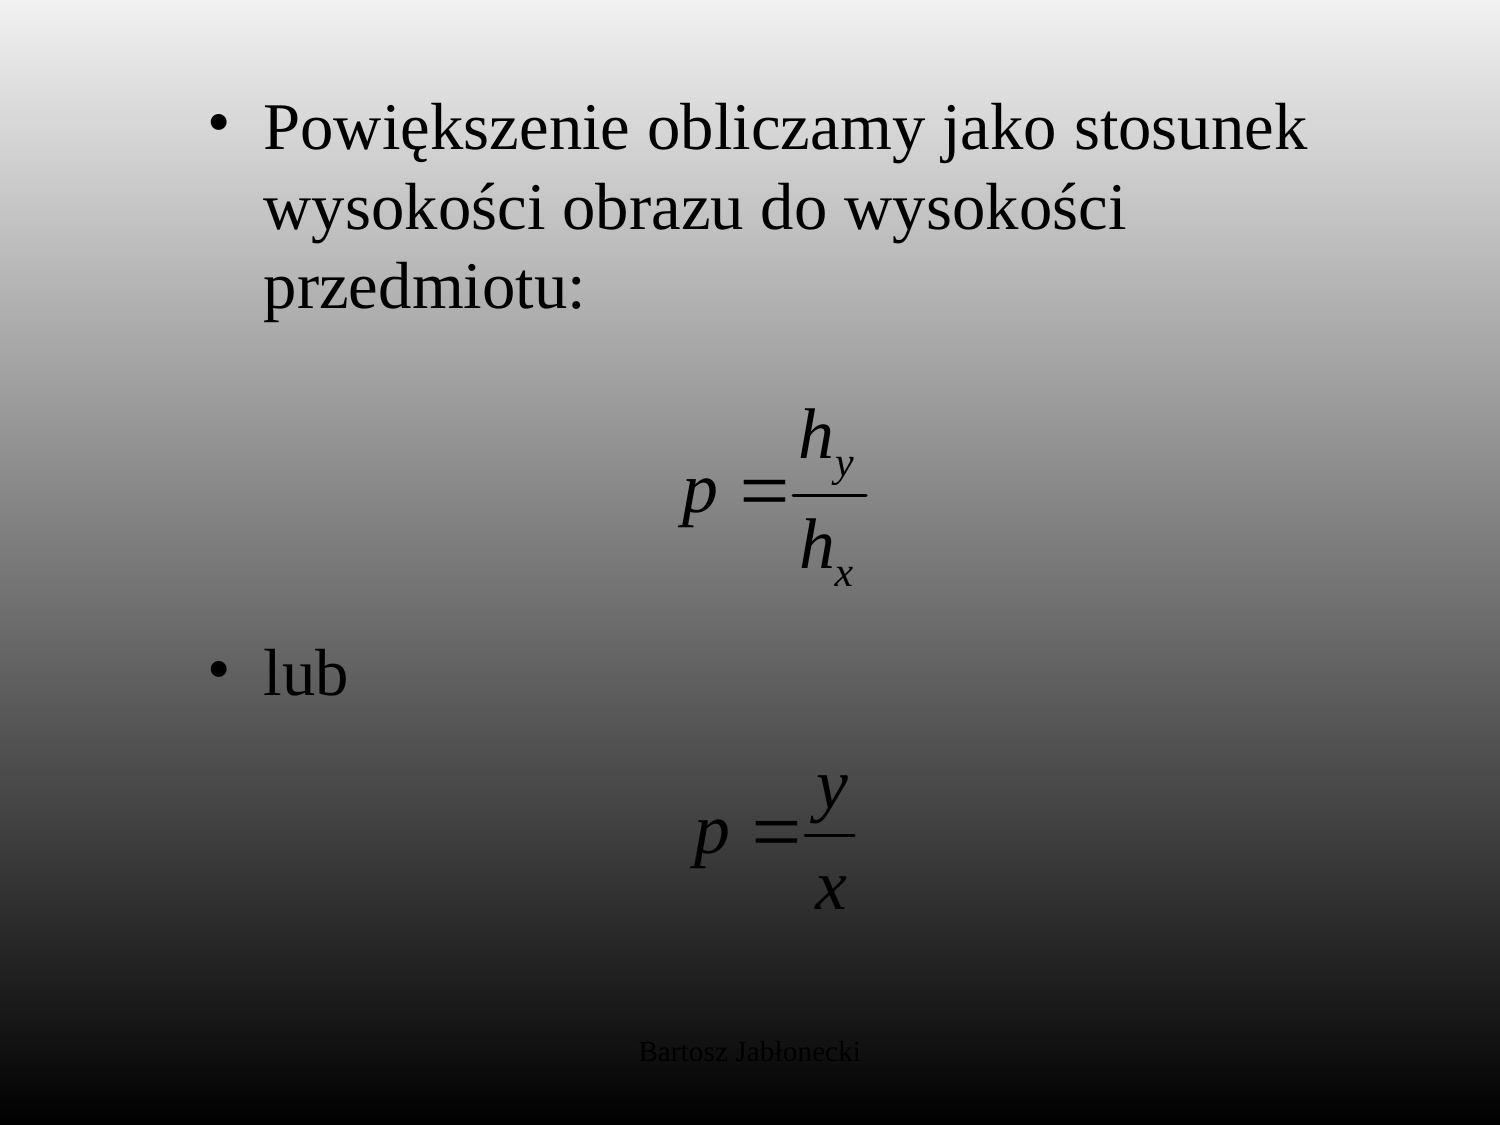

Powiększenie obliczamy jako stosunek wysokości obrazu do wysokości przedmiotu:
lub
Bartosz Jabłonecki